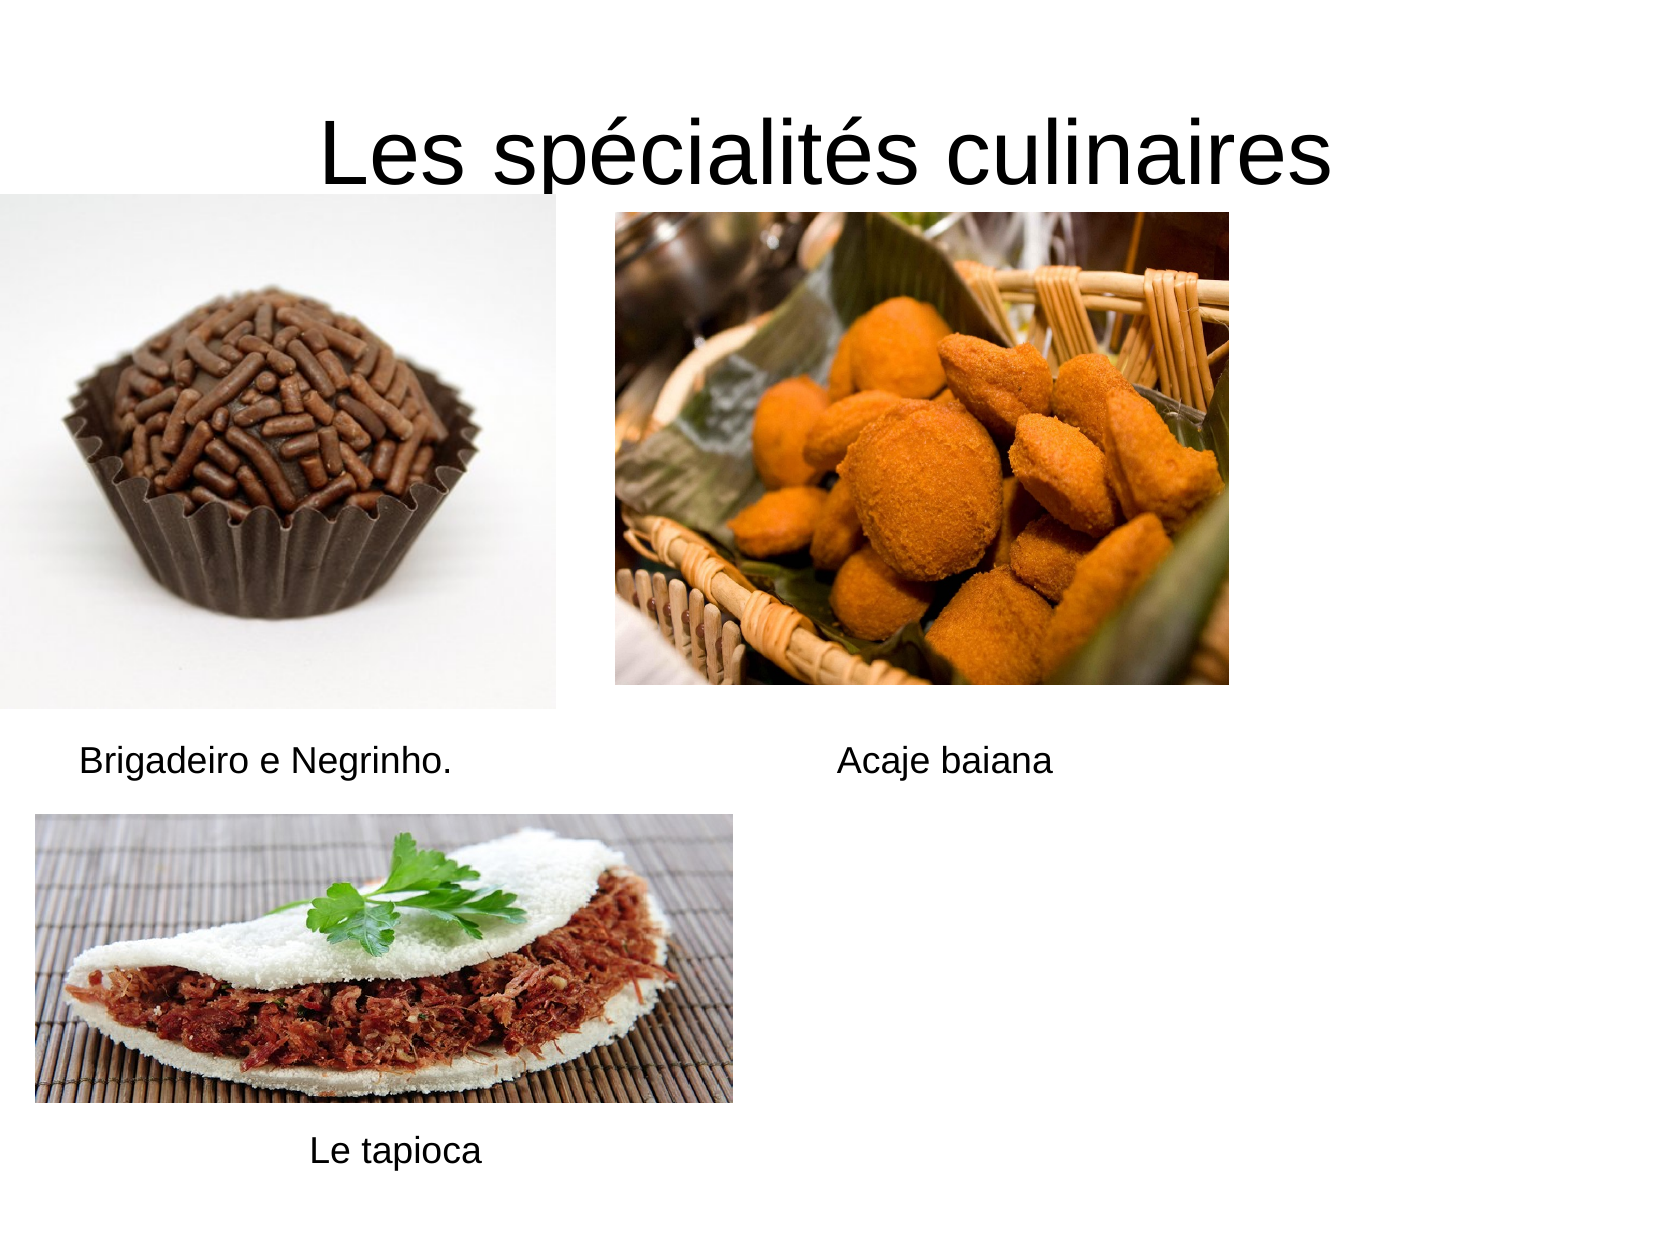

# Les spécialités culinaires
Brigadeiro e Negrinho.
Acaje baiana
Le tapioca